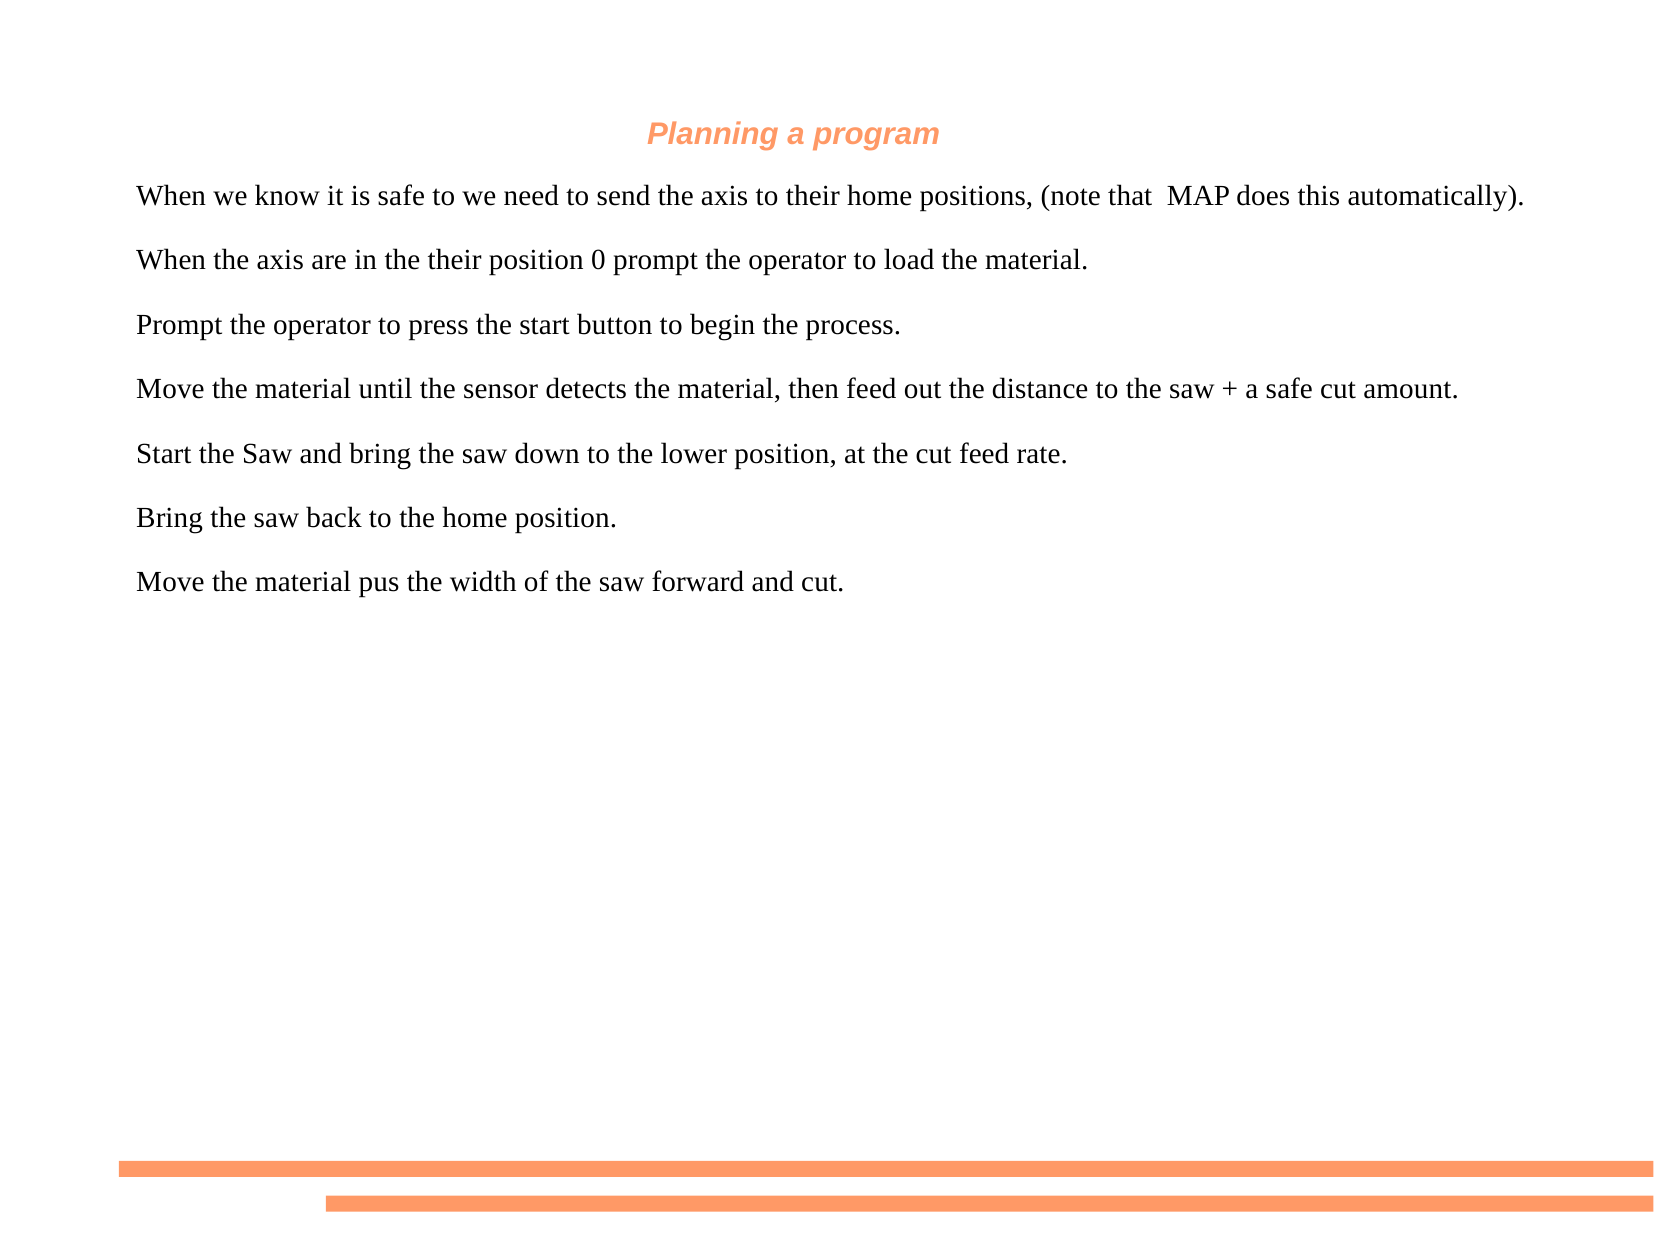

# Planning a program
When we know it is safe to we need to send the axis to their home positions, (note that MAP does this automatically).
When the axis are in the their position 0 prompt the operator to load the material.
Prompt the operator to press the start button to begin the process.
Move the material until the sensor detects the material, then feed out the distance to the saw + a safe cut amount.
Start the Saw and bring the saw down to the lower position, at the cut feed rate.
Bring the saw back to the home position.
Move the material pus the width of the saw forward and cut.